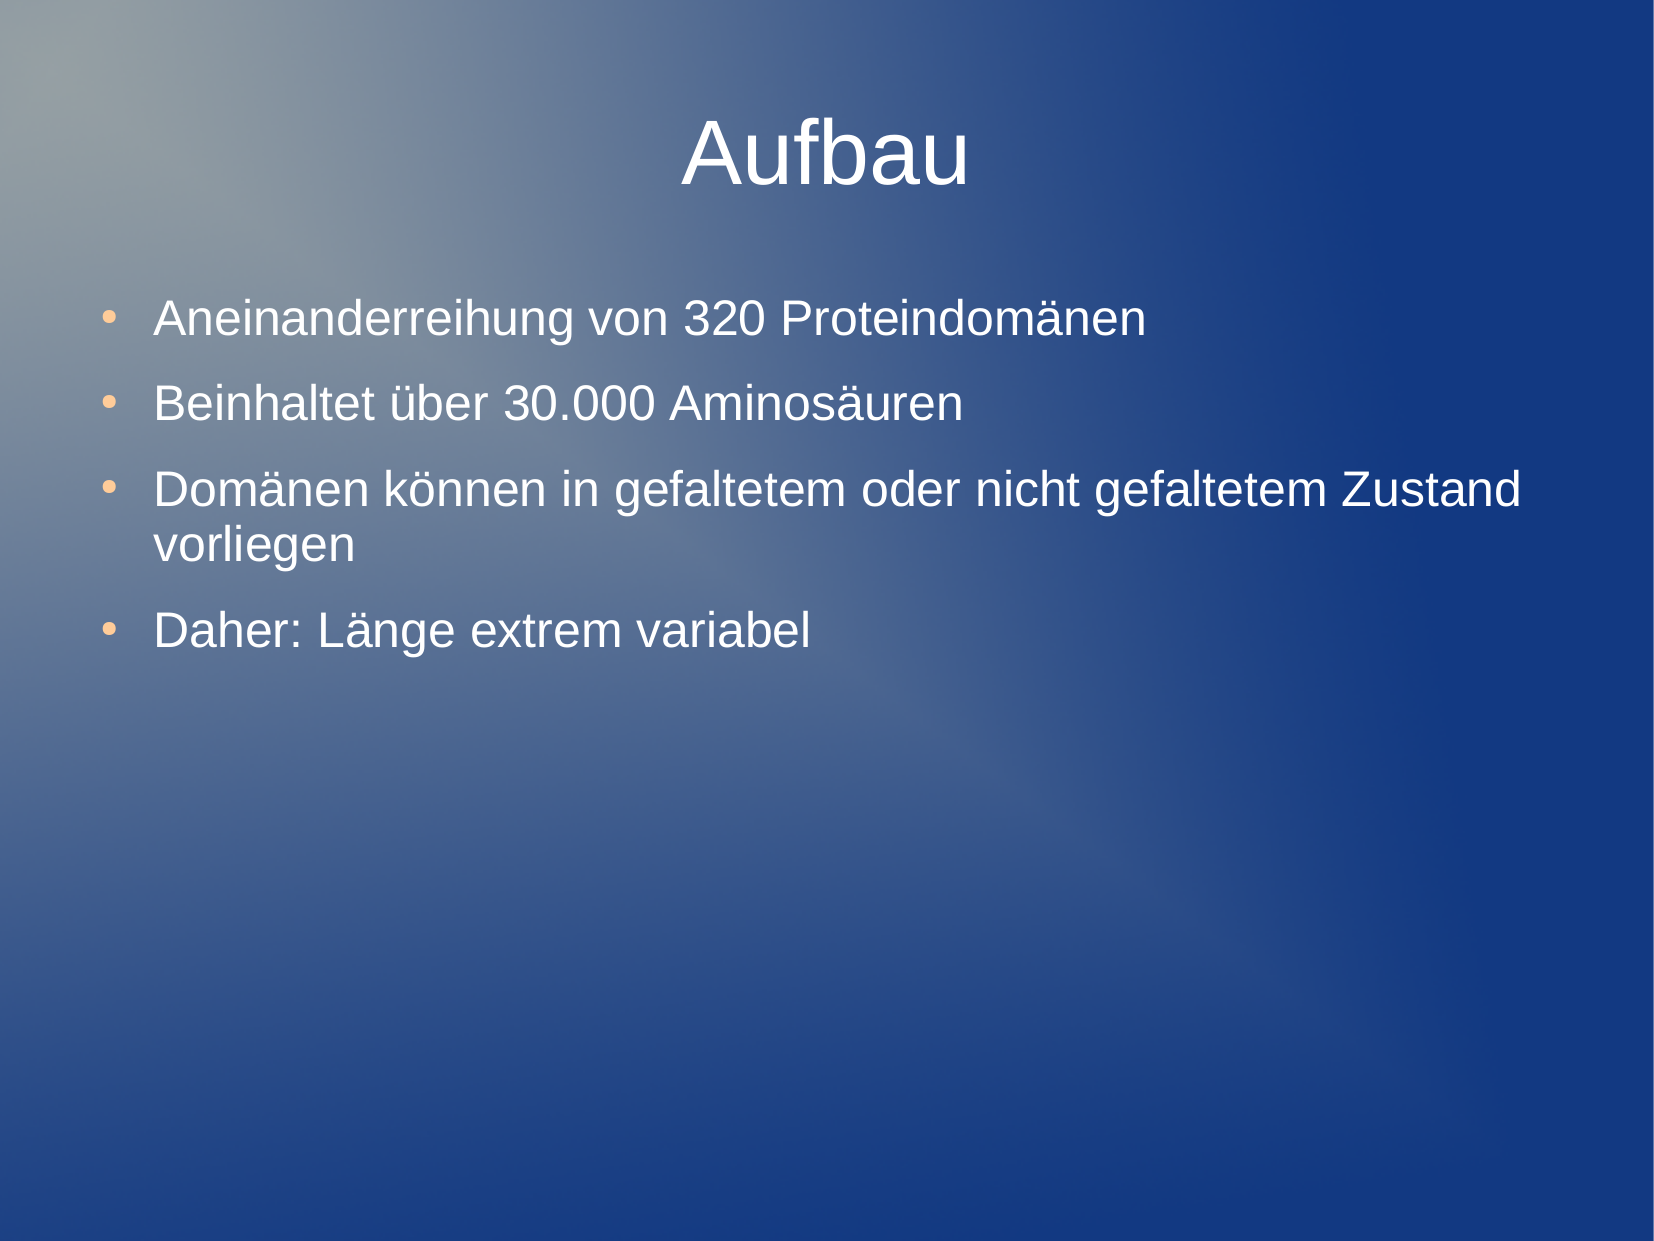

# Aufbau
Aneinanderreihung von 320 Proteindomänen
Beinhaltet über 30.000 Aminosäuren
Domänen können in gefaltetem oder nicht gefaltetem Zustand vorliegen
Daher: Länge extrem variabel